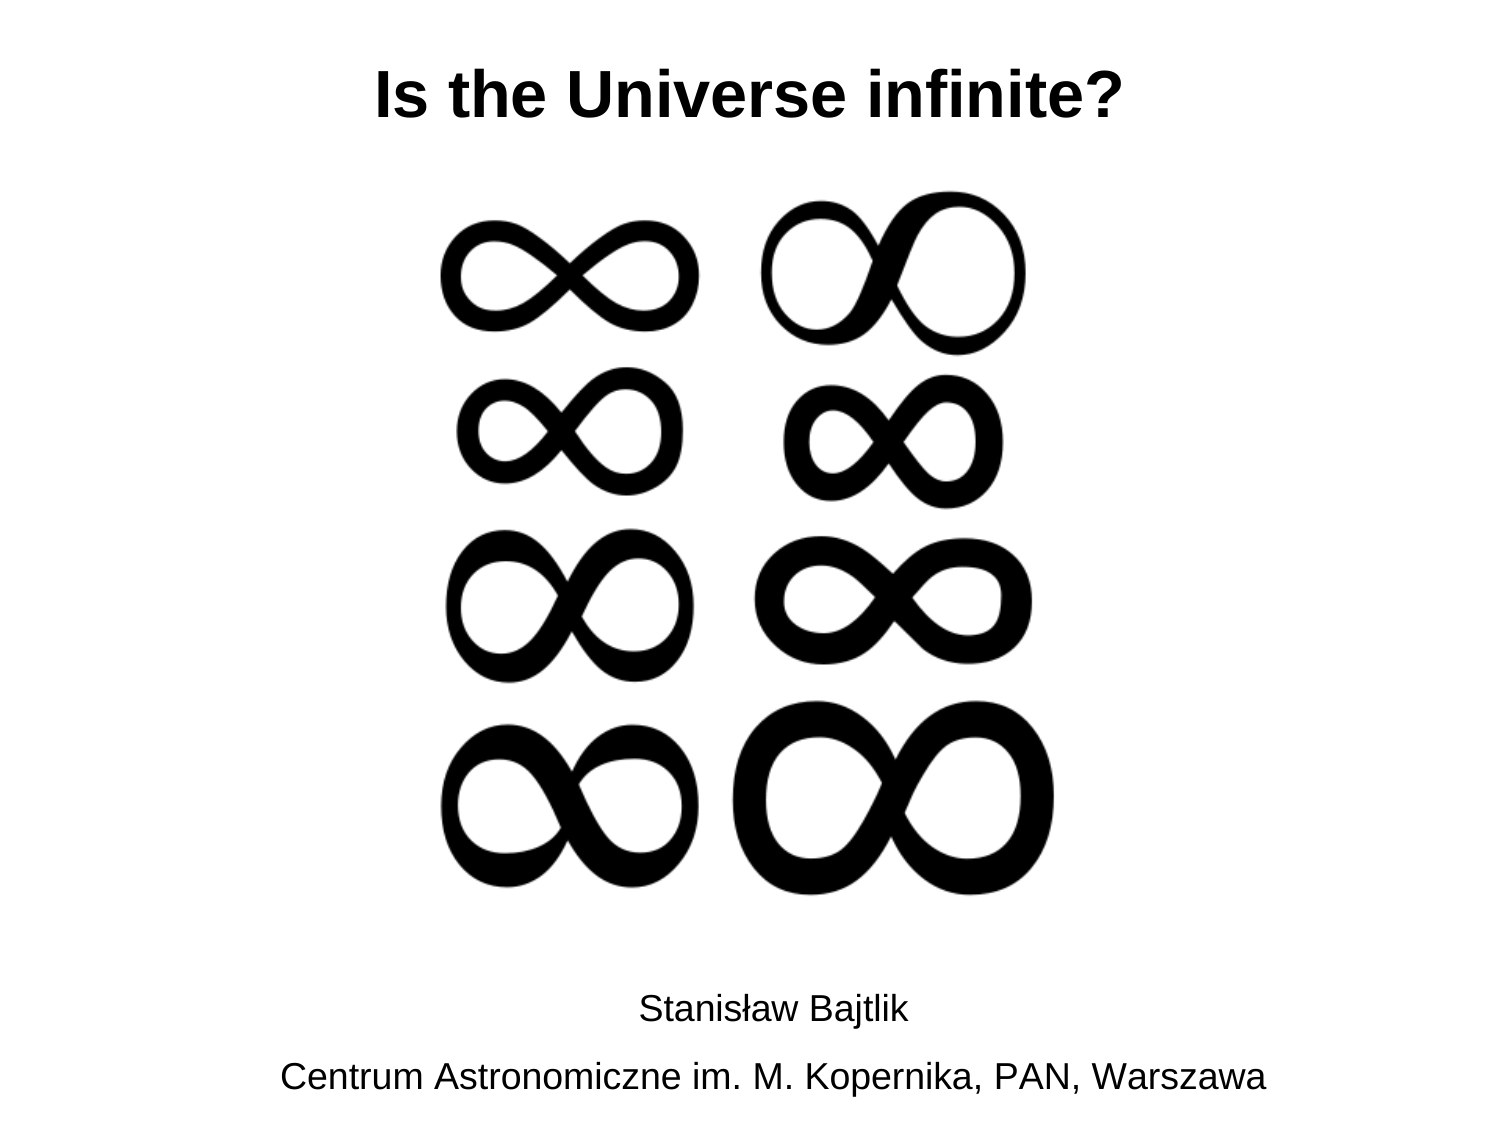

Is the Universe infinite?
Stanisław Bajtlik
Centrum Astronomiczne im. M. Kopernika, PAN, Warszawa